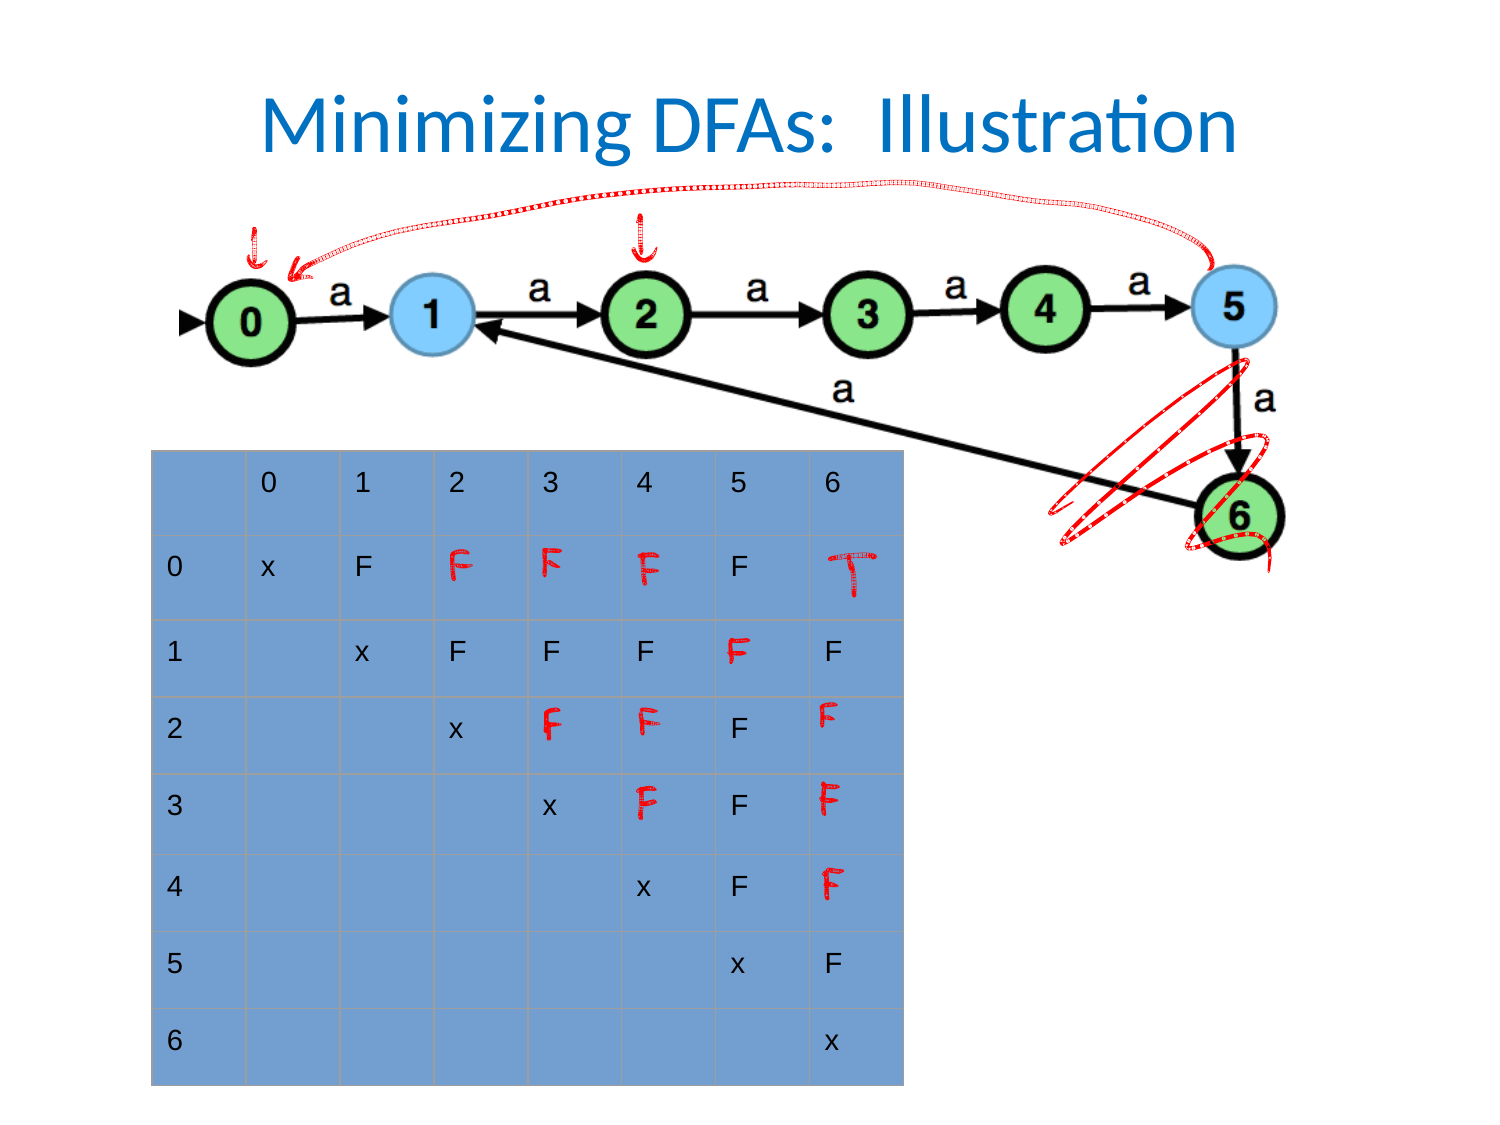

# Minimizing DFAs: Illustration
| | 0 | 1 | 2 | 3 | 4 | 5 | 6 |
| --- | --- | --- | --- | --- | --- | --- | --- |
| 0 | x | F | | | | F | |
| 1 | | x | F | F | F | | F |
| 2 | | | x | | | F | |
| 3 | | | | x | | F | |
| 4 | | | | | x | F | |
| 5 | | | | | | x | F |
| 6 | | | | | | | x |